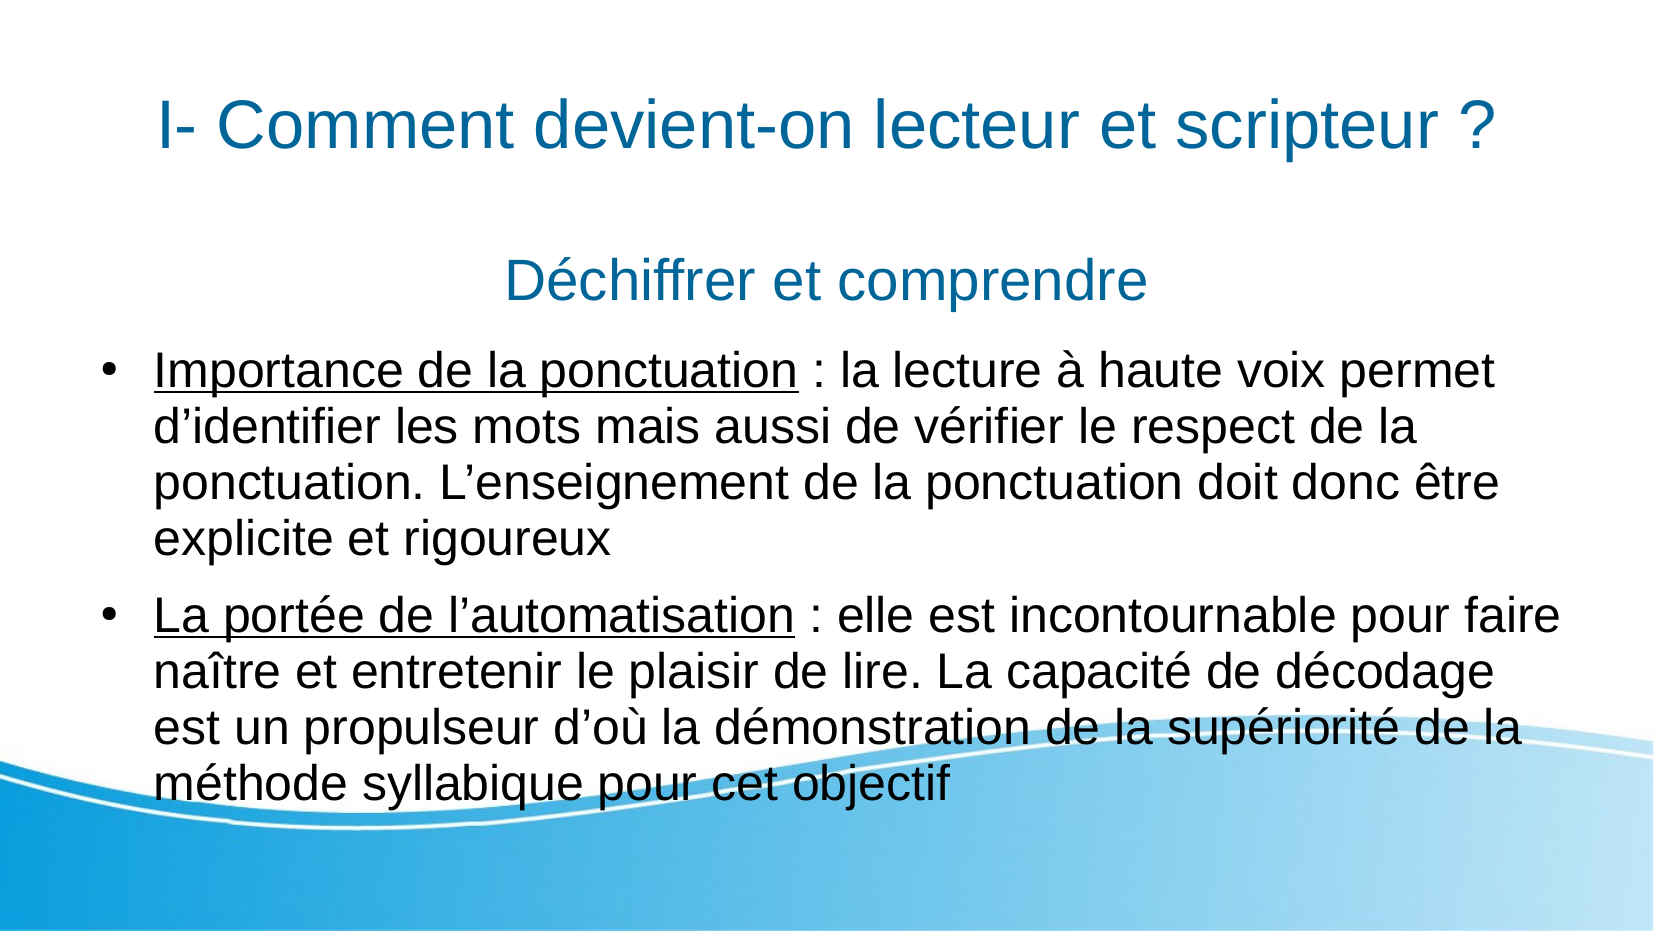

# I- Comment devient-on lecteur et scripteur ?
Déchiffrer et comprendre
Importance de la ponctuation : la lecture à haute voix permet d’identifier les mots mais aussi de vérifier le respect de la ponctuation. L’enseignement de la ponctuation doit donc être explicite et rigoureux
La portée de l’automatisation : elle est incontournable pour faire naître et entretenir le plaisir de lire. La capacité de décodage est un propulseur d’où la démonstration de la supériorité de la méthode syllabique pour cet objectif